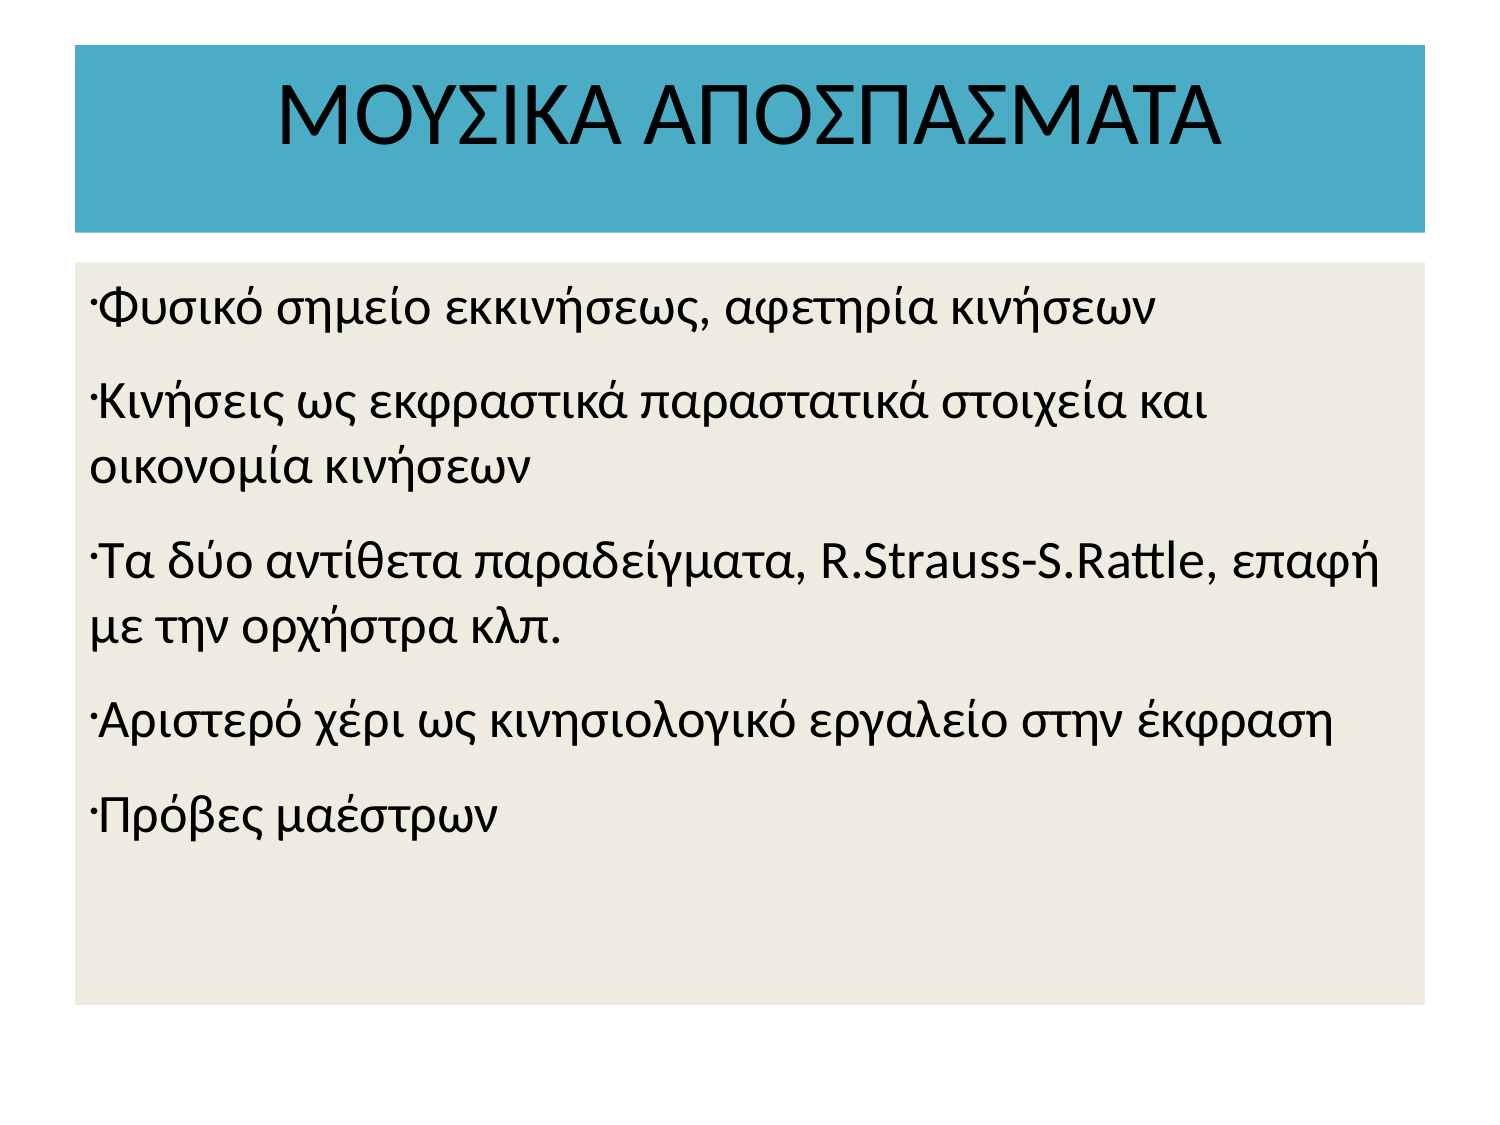

# ΜΟΥΣΙΚΑ ΑΠΟΣΠΑΣΜΑΤΑ
Φυσικό σημείο εκκινήσεως, αφετηρία κινήσεων
Κινήσεις ως εκφραστικά παραστατικά στοιχεία και οικονομία κινήσεων
Τα δύο αντίθετα παραδείγματα, R.Strauss-S.Rattle, επαφή με την ορχήστρα κλπ.
Αριστερό χέρι ως κινησιολογικό εργαλείο στην έκφραση
Πρόβες μαέστρων